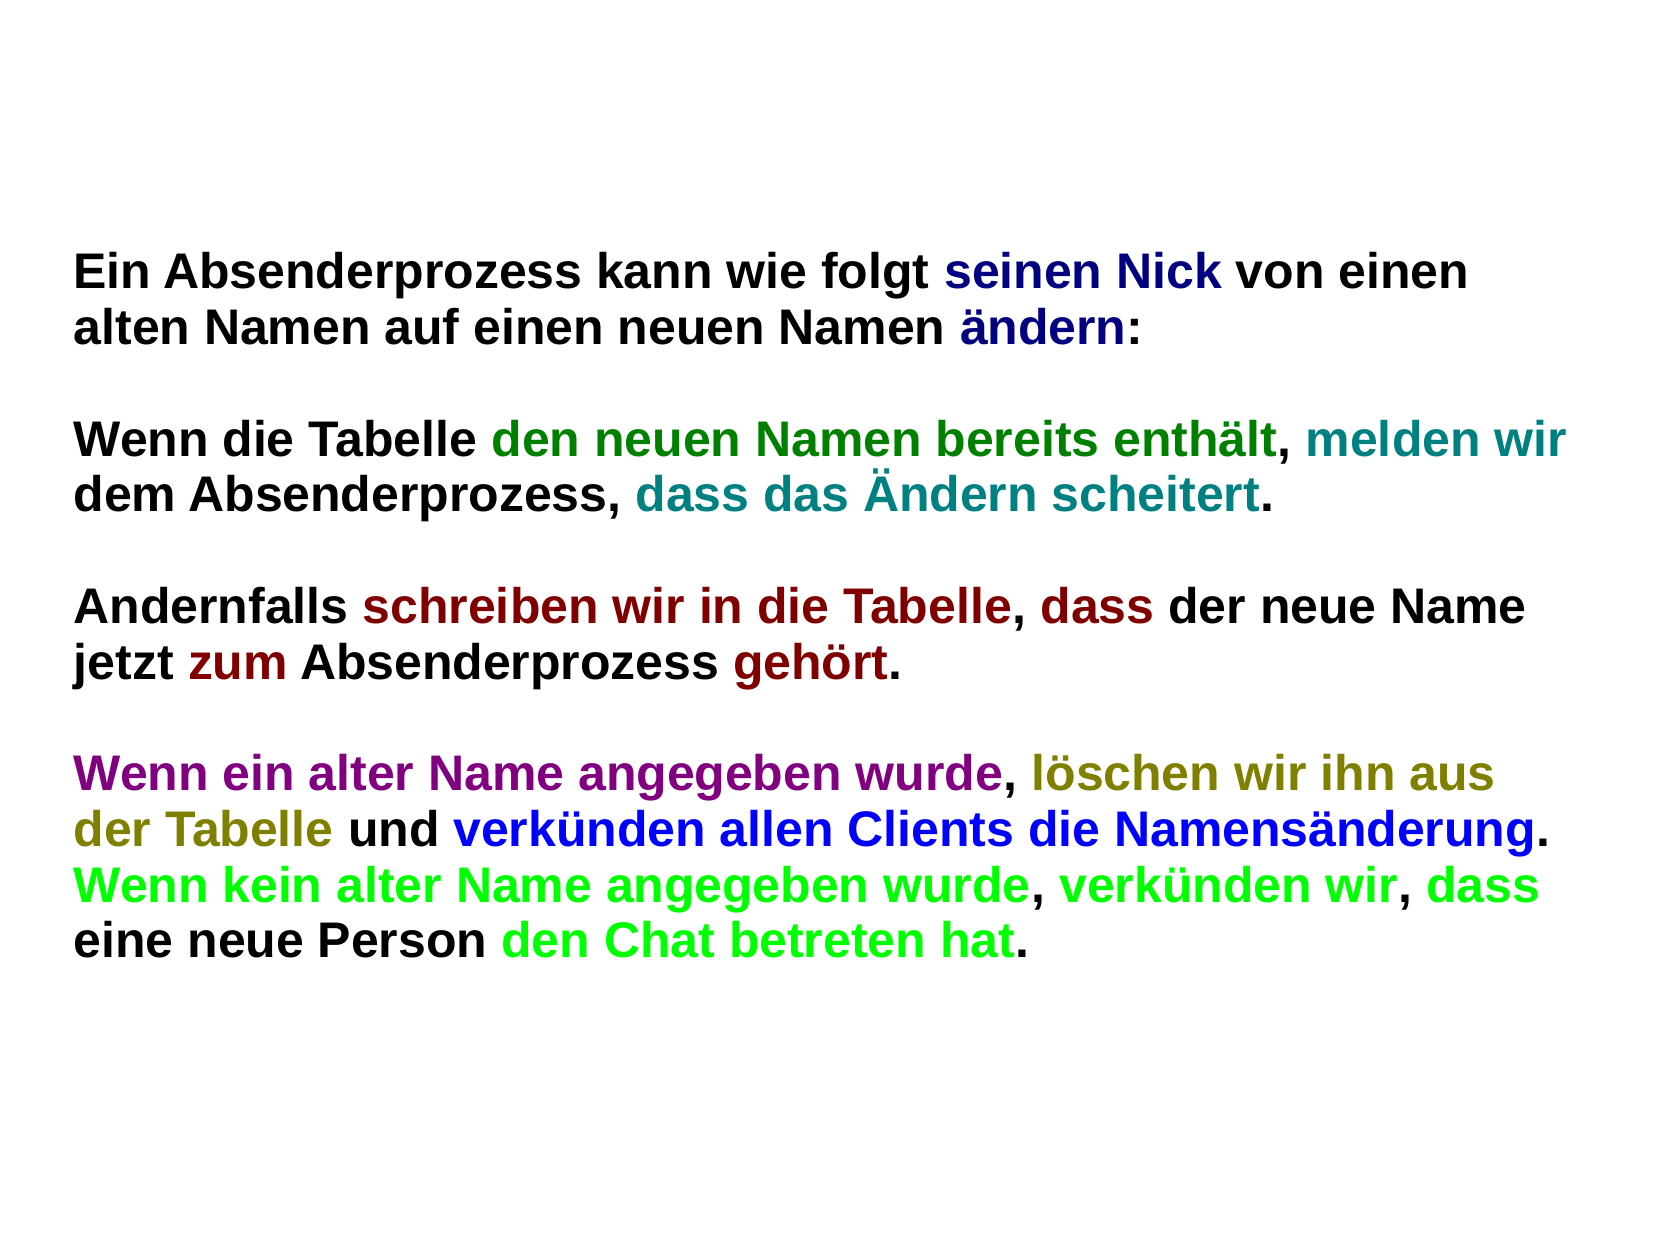

Ein Absenderprozess kann wie folgt seinen Nick von einen alten Namen auf einen neuen Namen ändern:
Wenn die Tabelle den neuen Namen bereits enthält, melden wir dem Absenderprozess, dass das Ändern scheitert.
Andernfalls schreiben wir in die Tabelle, dass der neue Name jetzt zum Absenderprozess gehört.
Wenn ein alter Name angegeben wurde, löschen wir ihn aus der Tabelle und verkünden allen Clients die Namensänderung. Wenn kein alter Name angegeben wurde, verkünden wir, dass eine neue Person den Chat betreten hat.